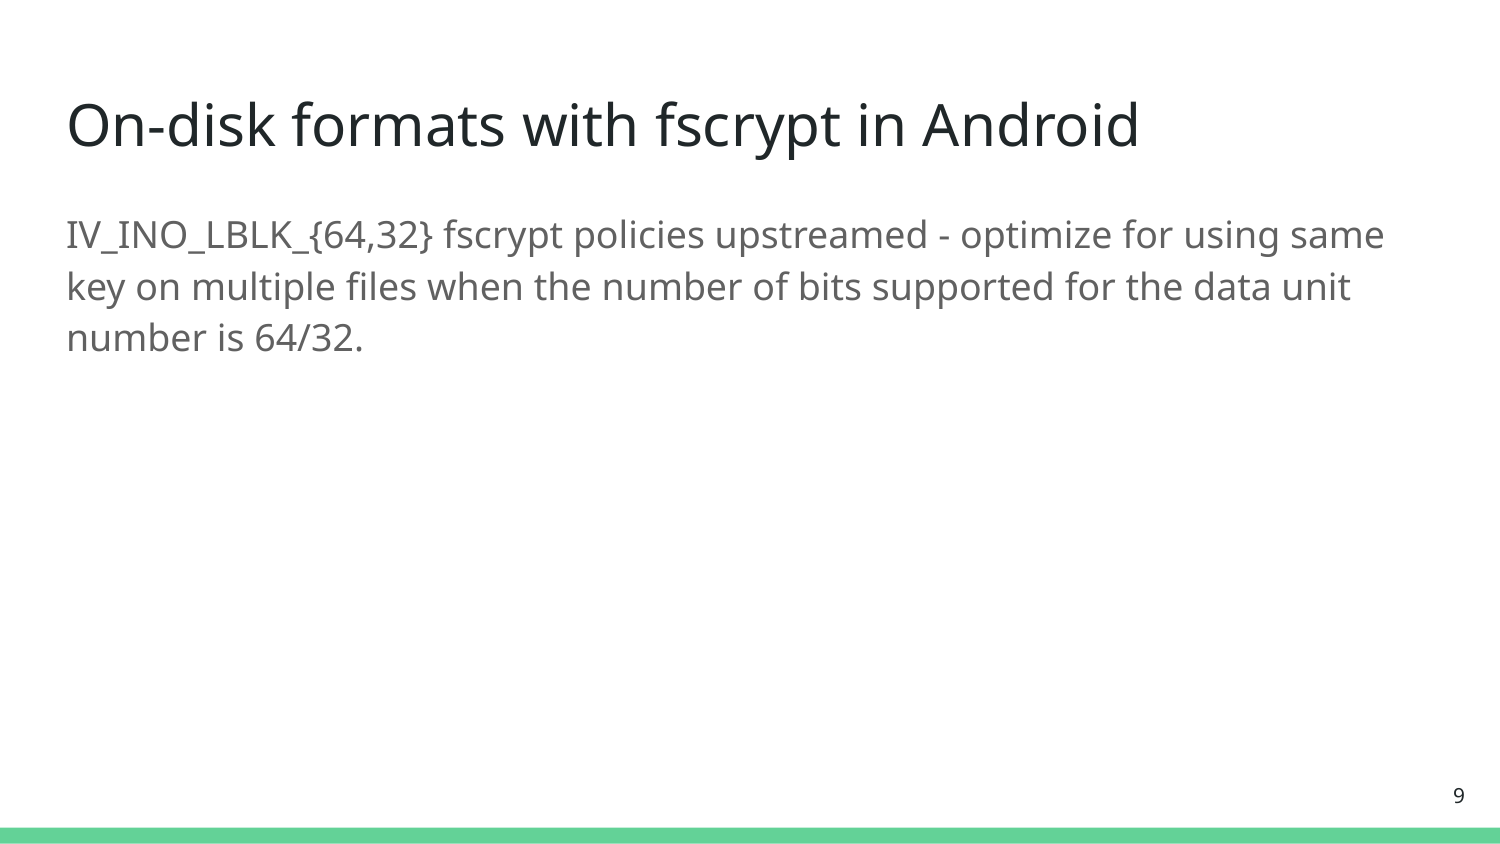

# On-disk formats with fscrypt in Android
IV_INO_LBLK_{64,32} fscrypt policies upstreamed - optimize for using same key on multiple files when the number of bits supported for the data unit number is 64/32.